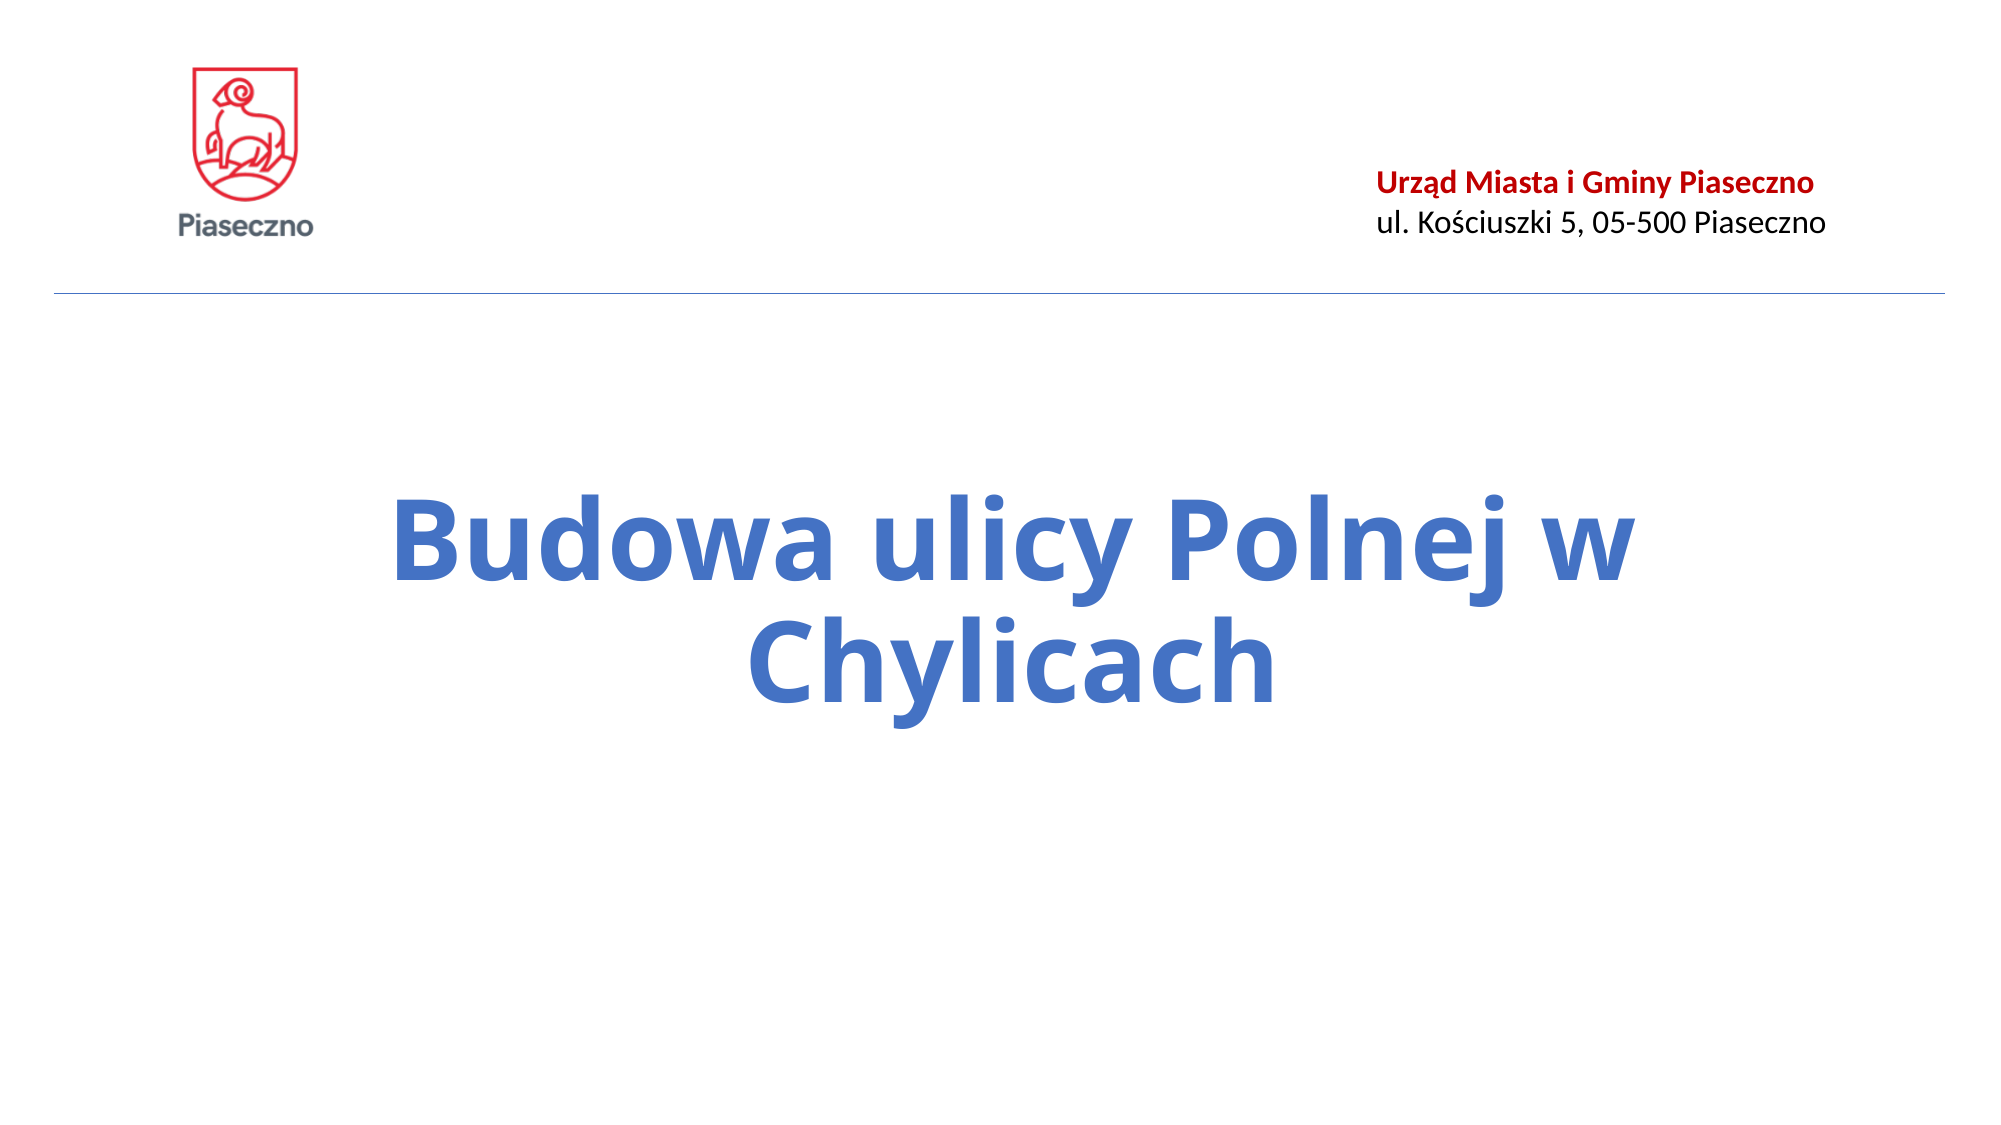

Urząd Miasta i Gminy Piaseczno
ul. Kościuszki 5, 05-500 Piaseczno
# Budowa ulicy Polnej w Chylicach